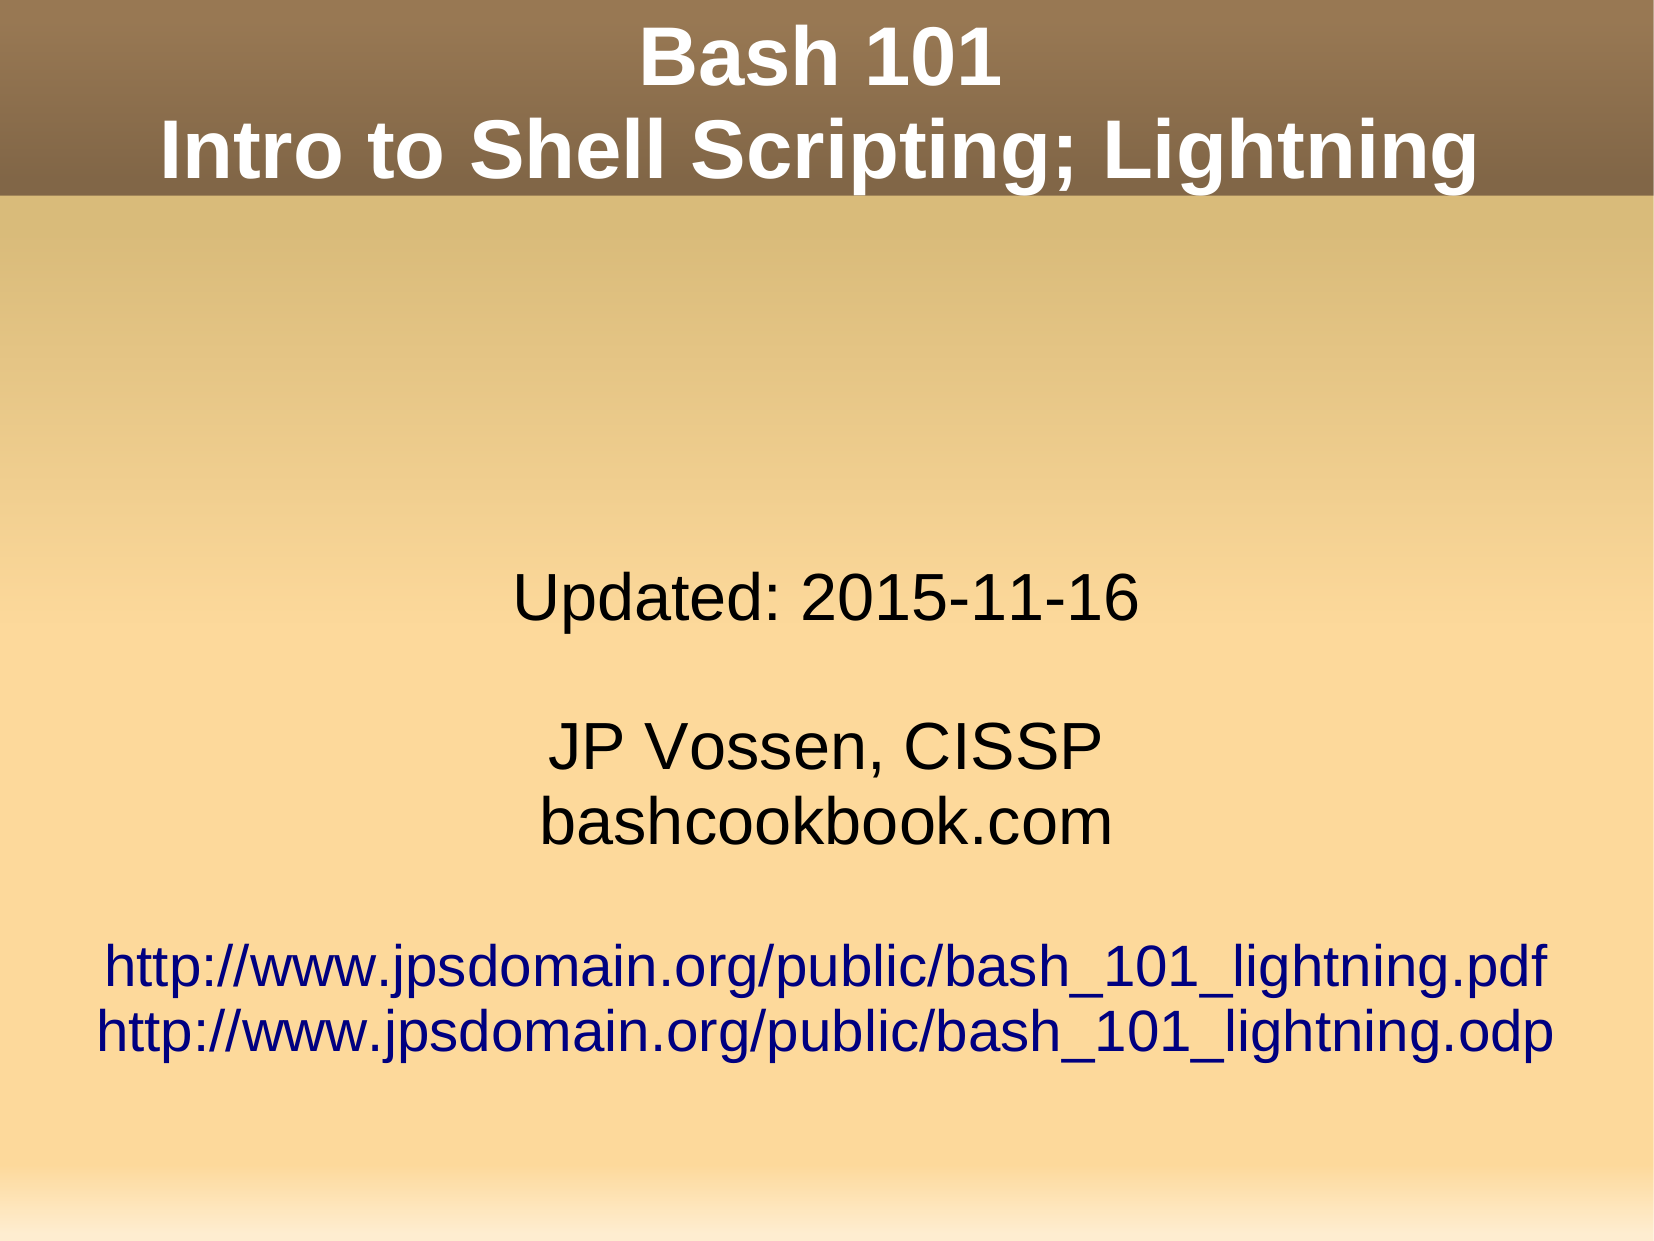

# Bash 101 Intro to Shell Scripting; Lightning
Updated: 2015-11-16
JP Vossen, CISSP
bashcookbook.com
http://www.jpsdomain.org/public/bash_101_lightning.pdf
http://www.jpsdomain.org/public/bash_101_lightning.odp